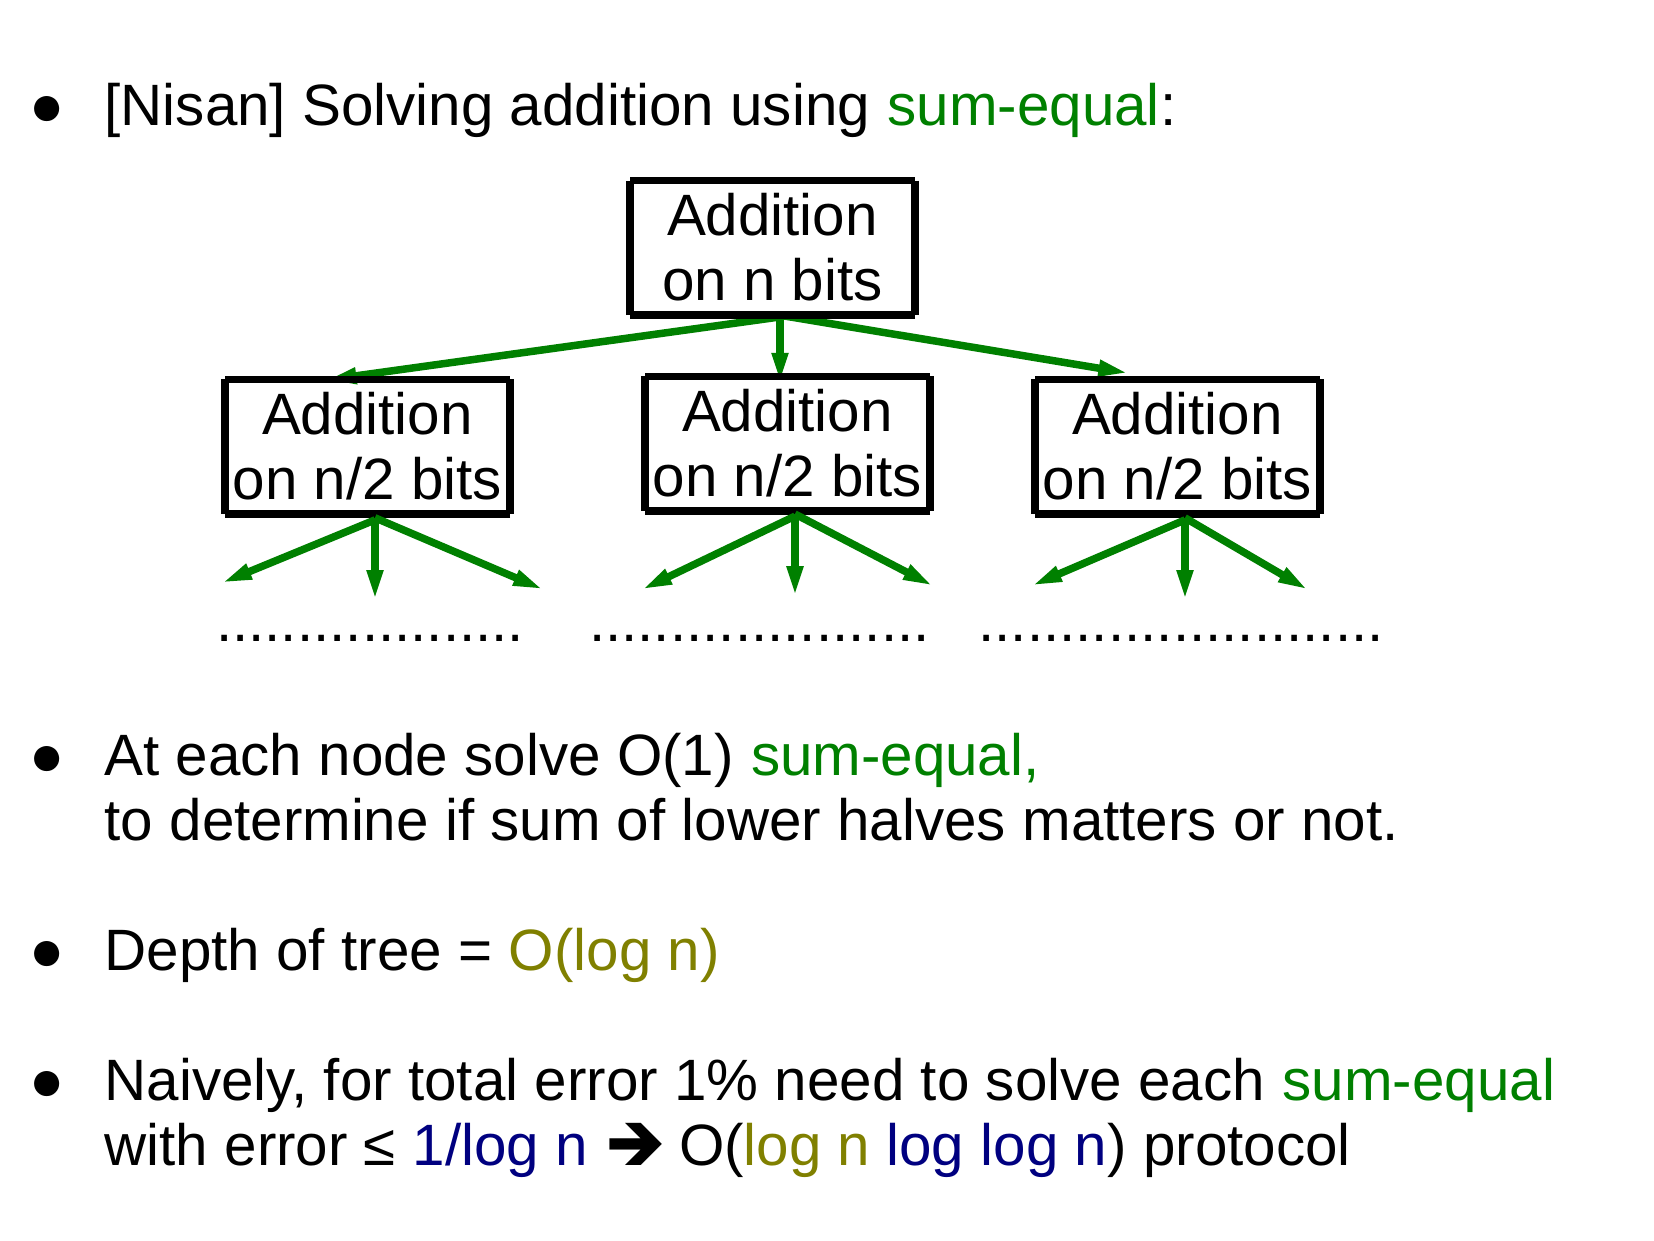

● 	[Nisan] Solving addition using sum-equal:
● 	At each node solve O(1) sum-equal,
	to determine if sum of lower halves matters or not.
● 	Depth of tree = O(log n)
● 	Naively, for total error 1% need to solve each sum-equal
	with error ≤ 1/log n  O(log n log log n) protocol
Addition
on n bits
#
Addition
on n/2 bits
Addition
on n/2 bits
Addition
on n/2 bits
 ................... ..................... .........................